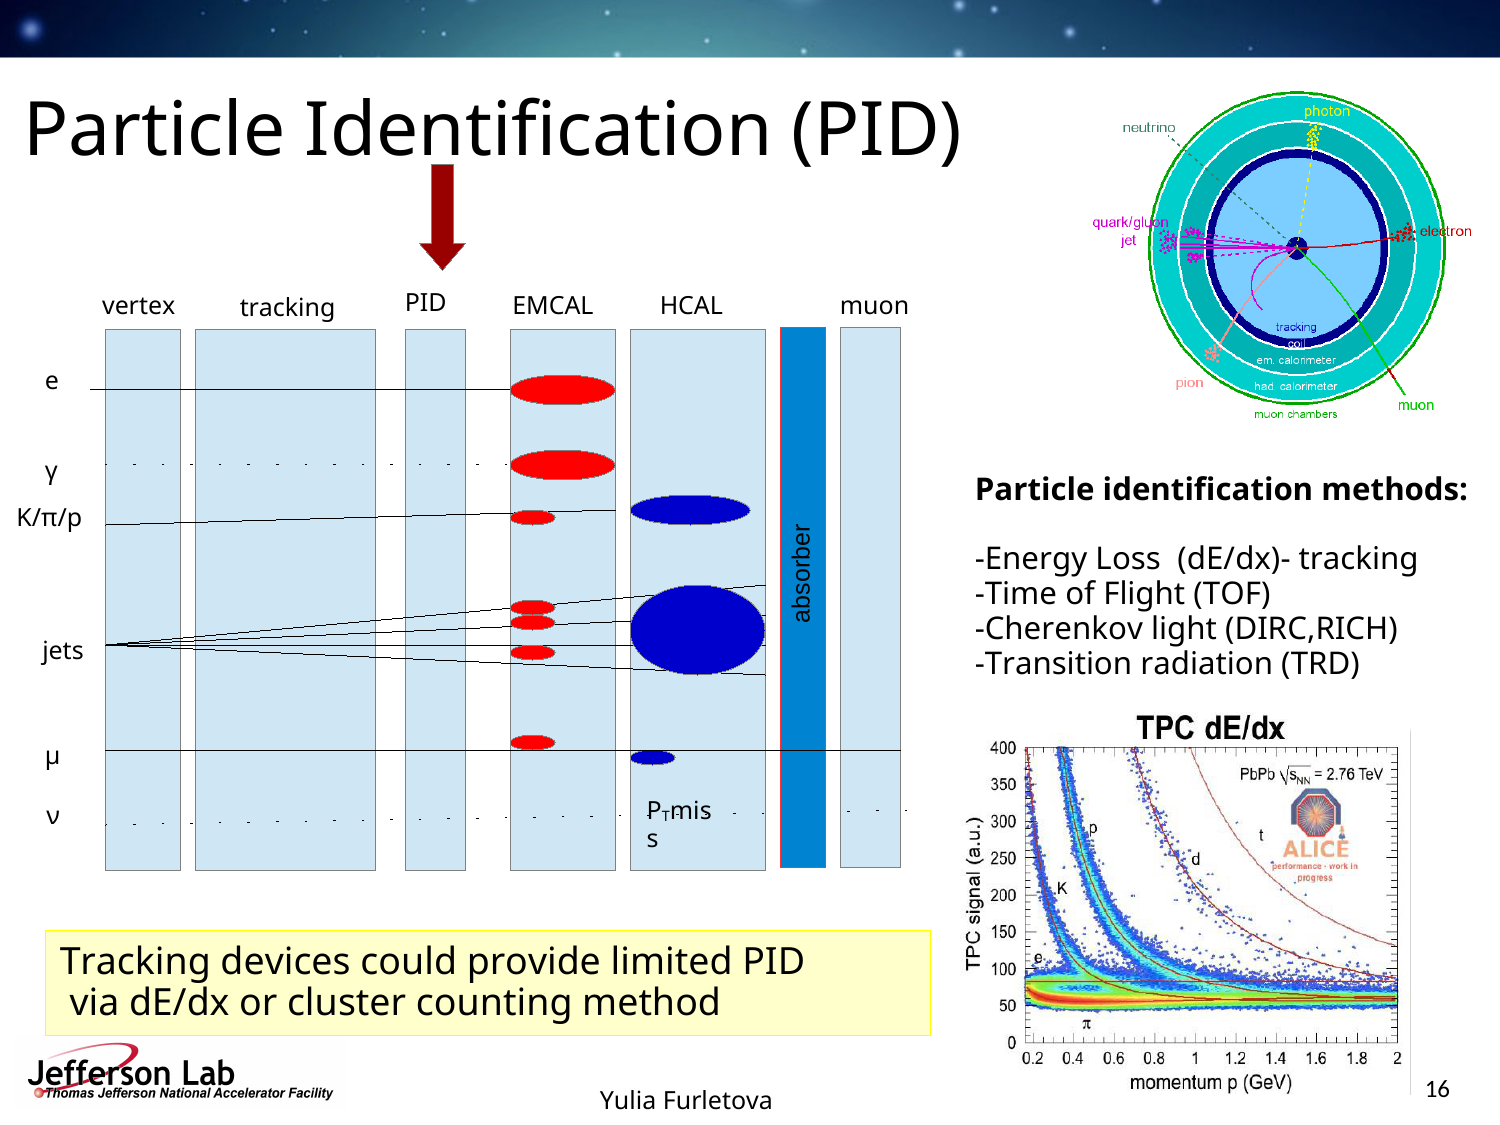

Particle Identification (PID)
PID
vertex
EMCAL
HCAL
muon
tracking
e
γ
K/π/p
absorber
jets
μ
PTmiss
ν
Particle identification methods:
-Energy Loss (dE/dx)- tracking
-Time of Flight (TOF)
-Cherenkov light (DIRC,RICH)
-Transition radiation (TRD)
Tracking devices could provide limited PID
 via dE/dx or cluster counting method
16
Yulia Furletova